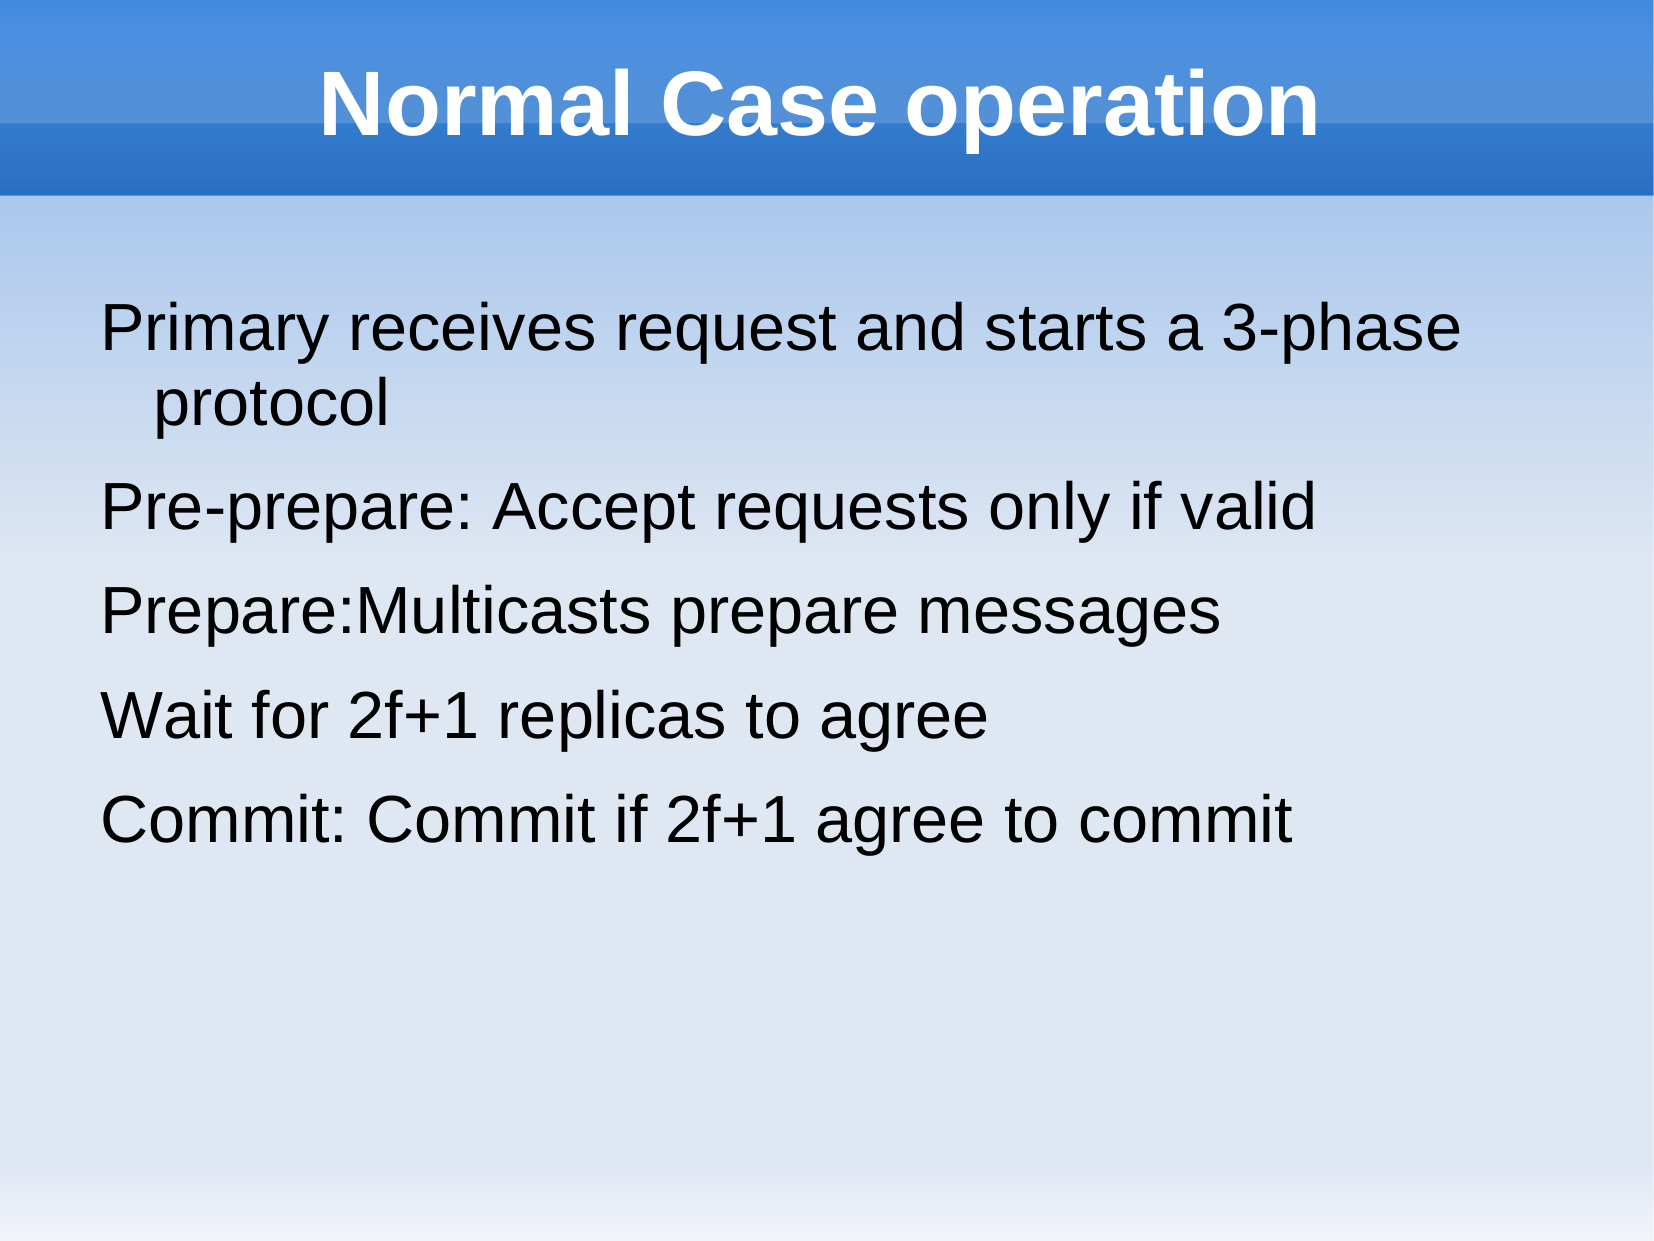

# Normal Case operation
Primary receives request and starts a 3-phase protocol
Pre-prepare: Accept requests only if valid
Prepare:Multicasts prepare messages
Wait for 2f+1 replicas to agree
Commit: Commit if 2f+1 agree to commit